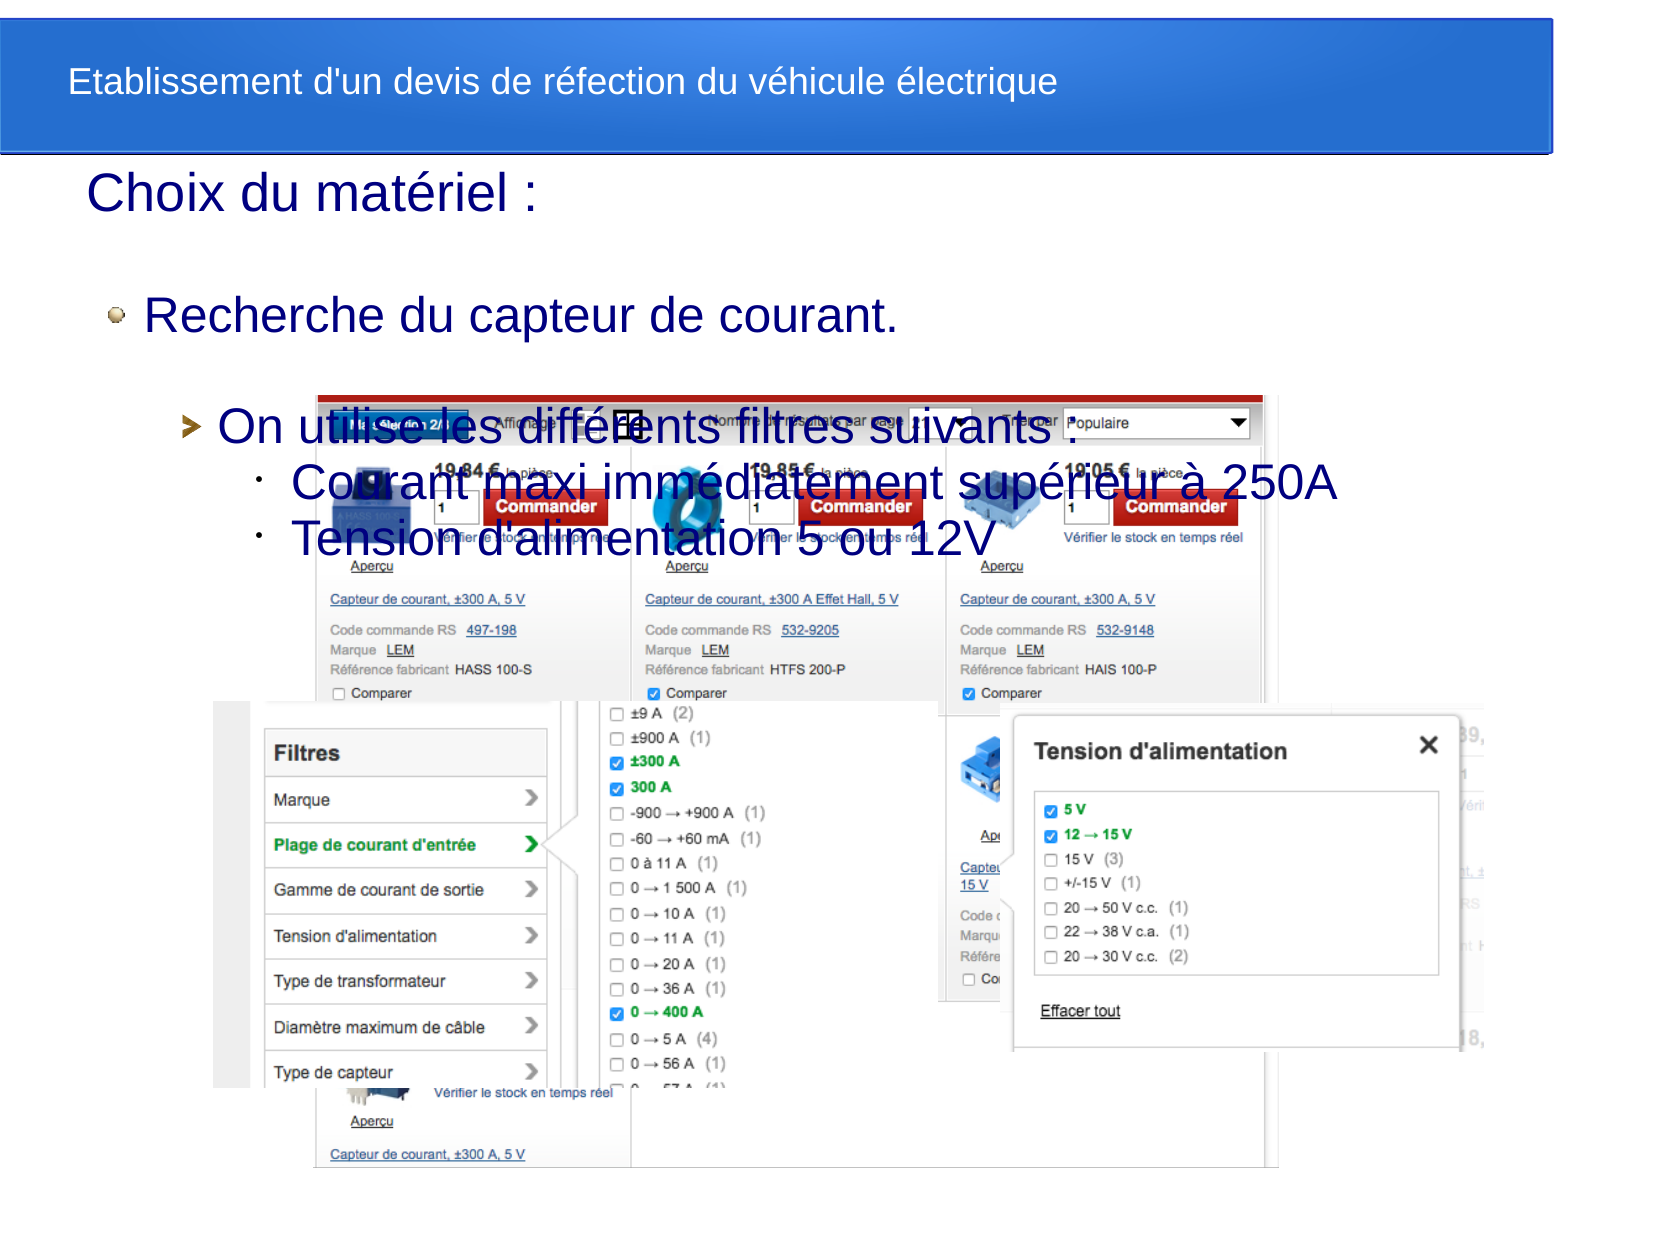

Etablissement d'un devis de réfection du véhicule électrique
Choix du matériel :
Recherche du capteur de courant.
On utilise les différents filtres suivants :
Courant maxi immédiatement supérieur à 250A
Tension d'alimentation 5 ou 12V